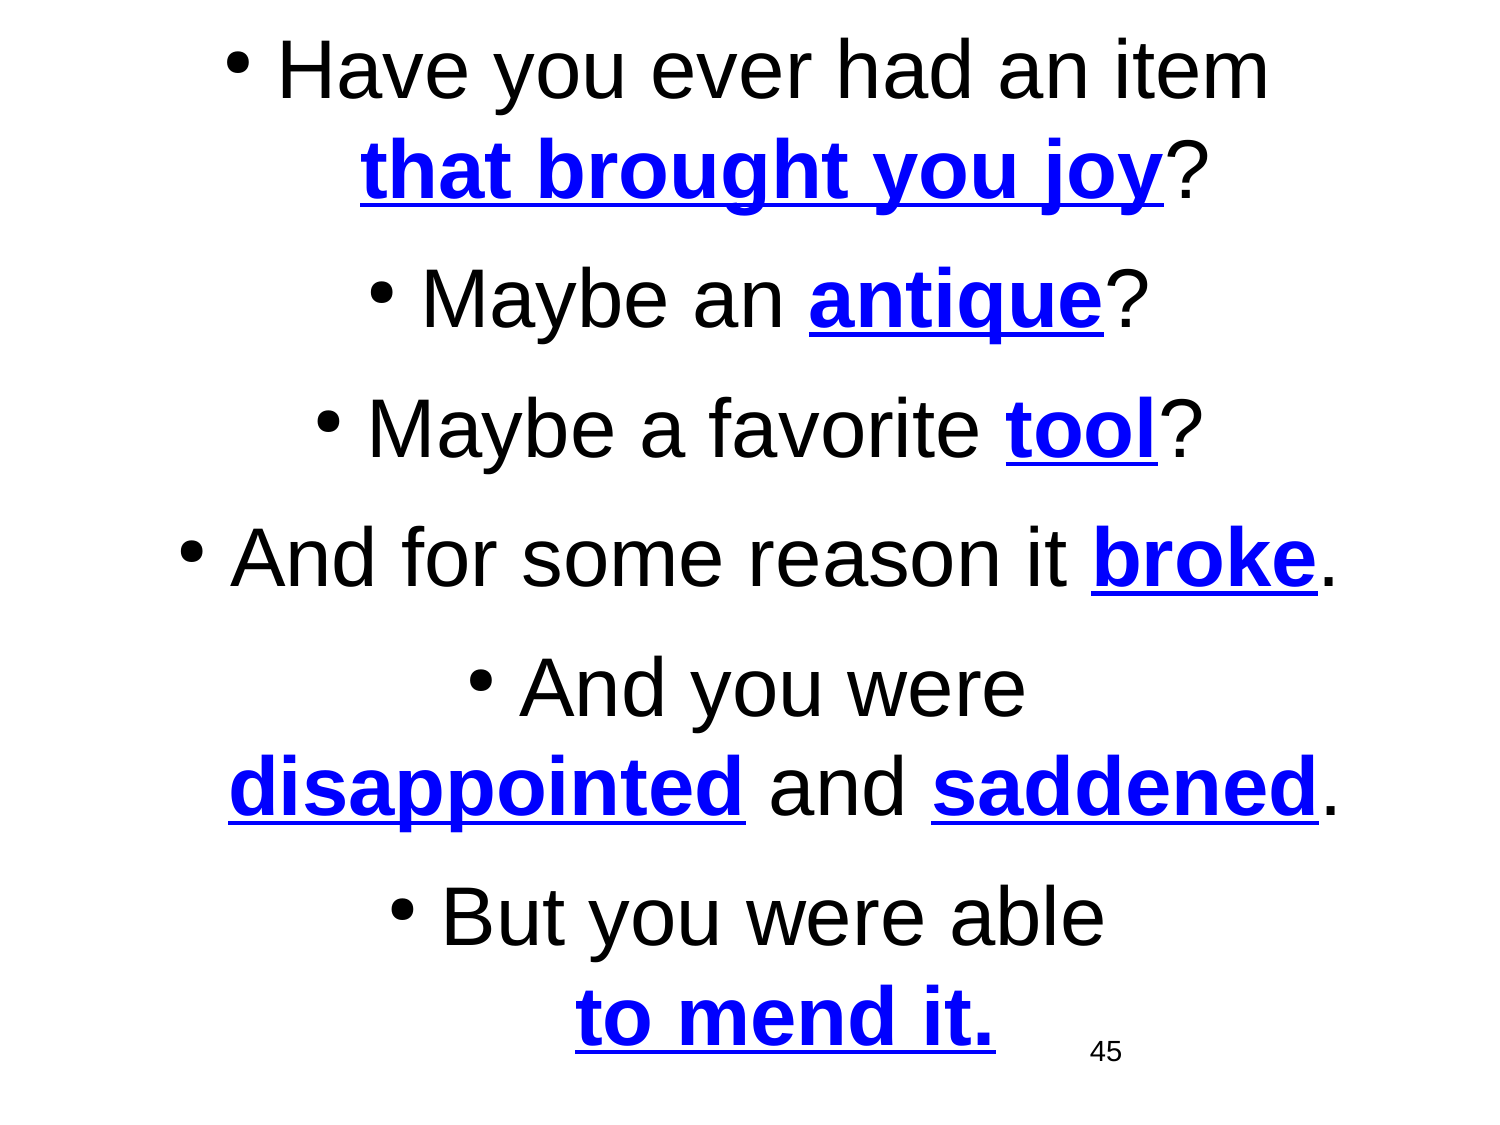

# Have you ever had an item that brought you joy?
Maybe an antique?
Maybe a favorite tool?
And for some reason it broke.
And you were
disappointed and saddened.
But you were able
to mend it.
45